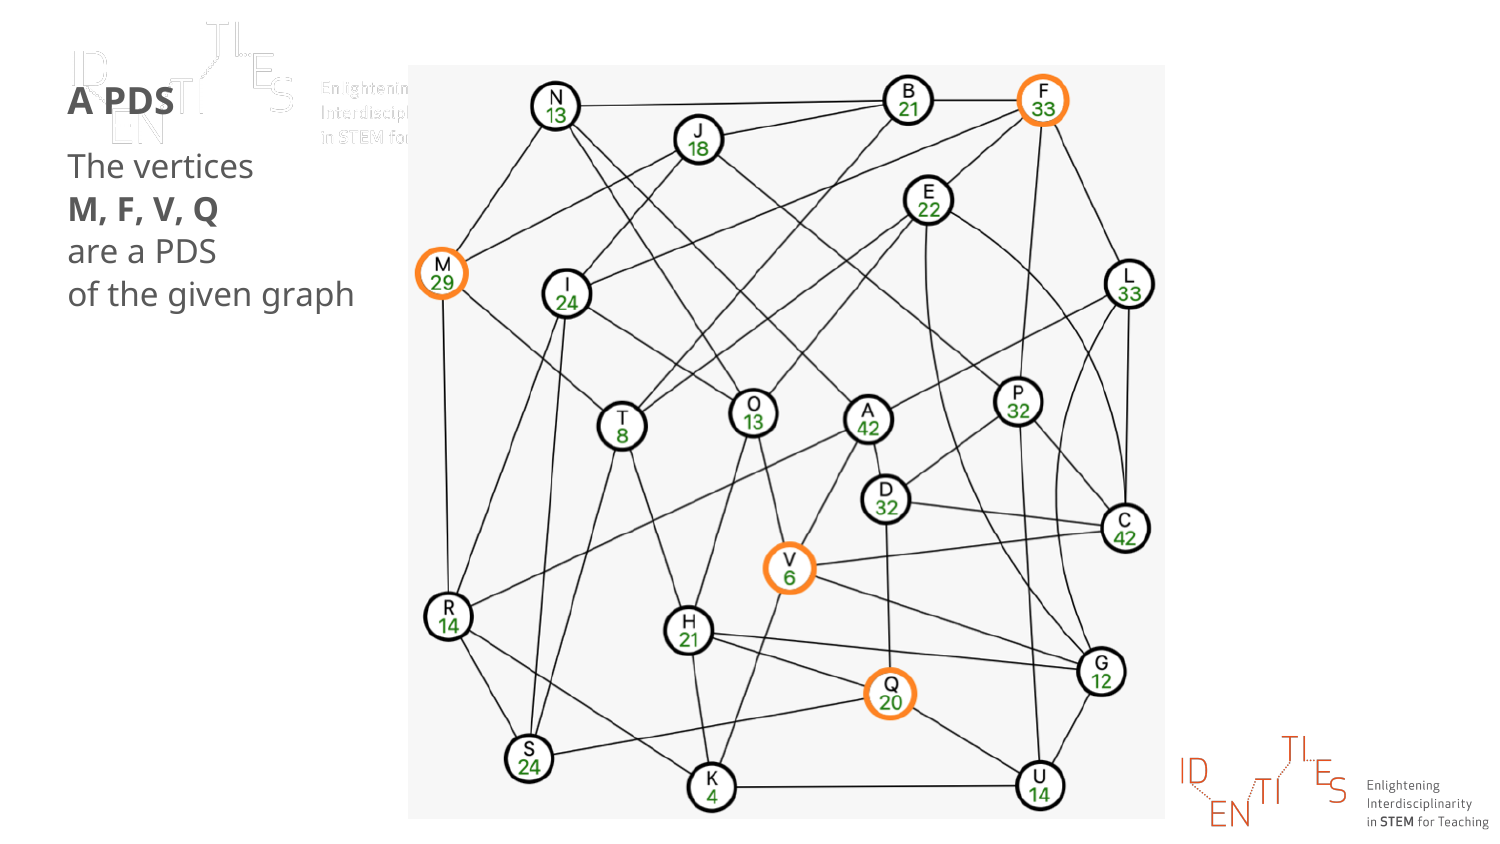

A PDS
The vertices
M, F, V, Q
are a PDS
of the given graph